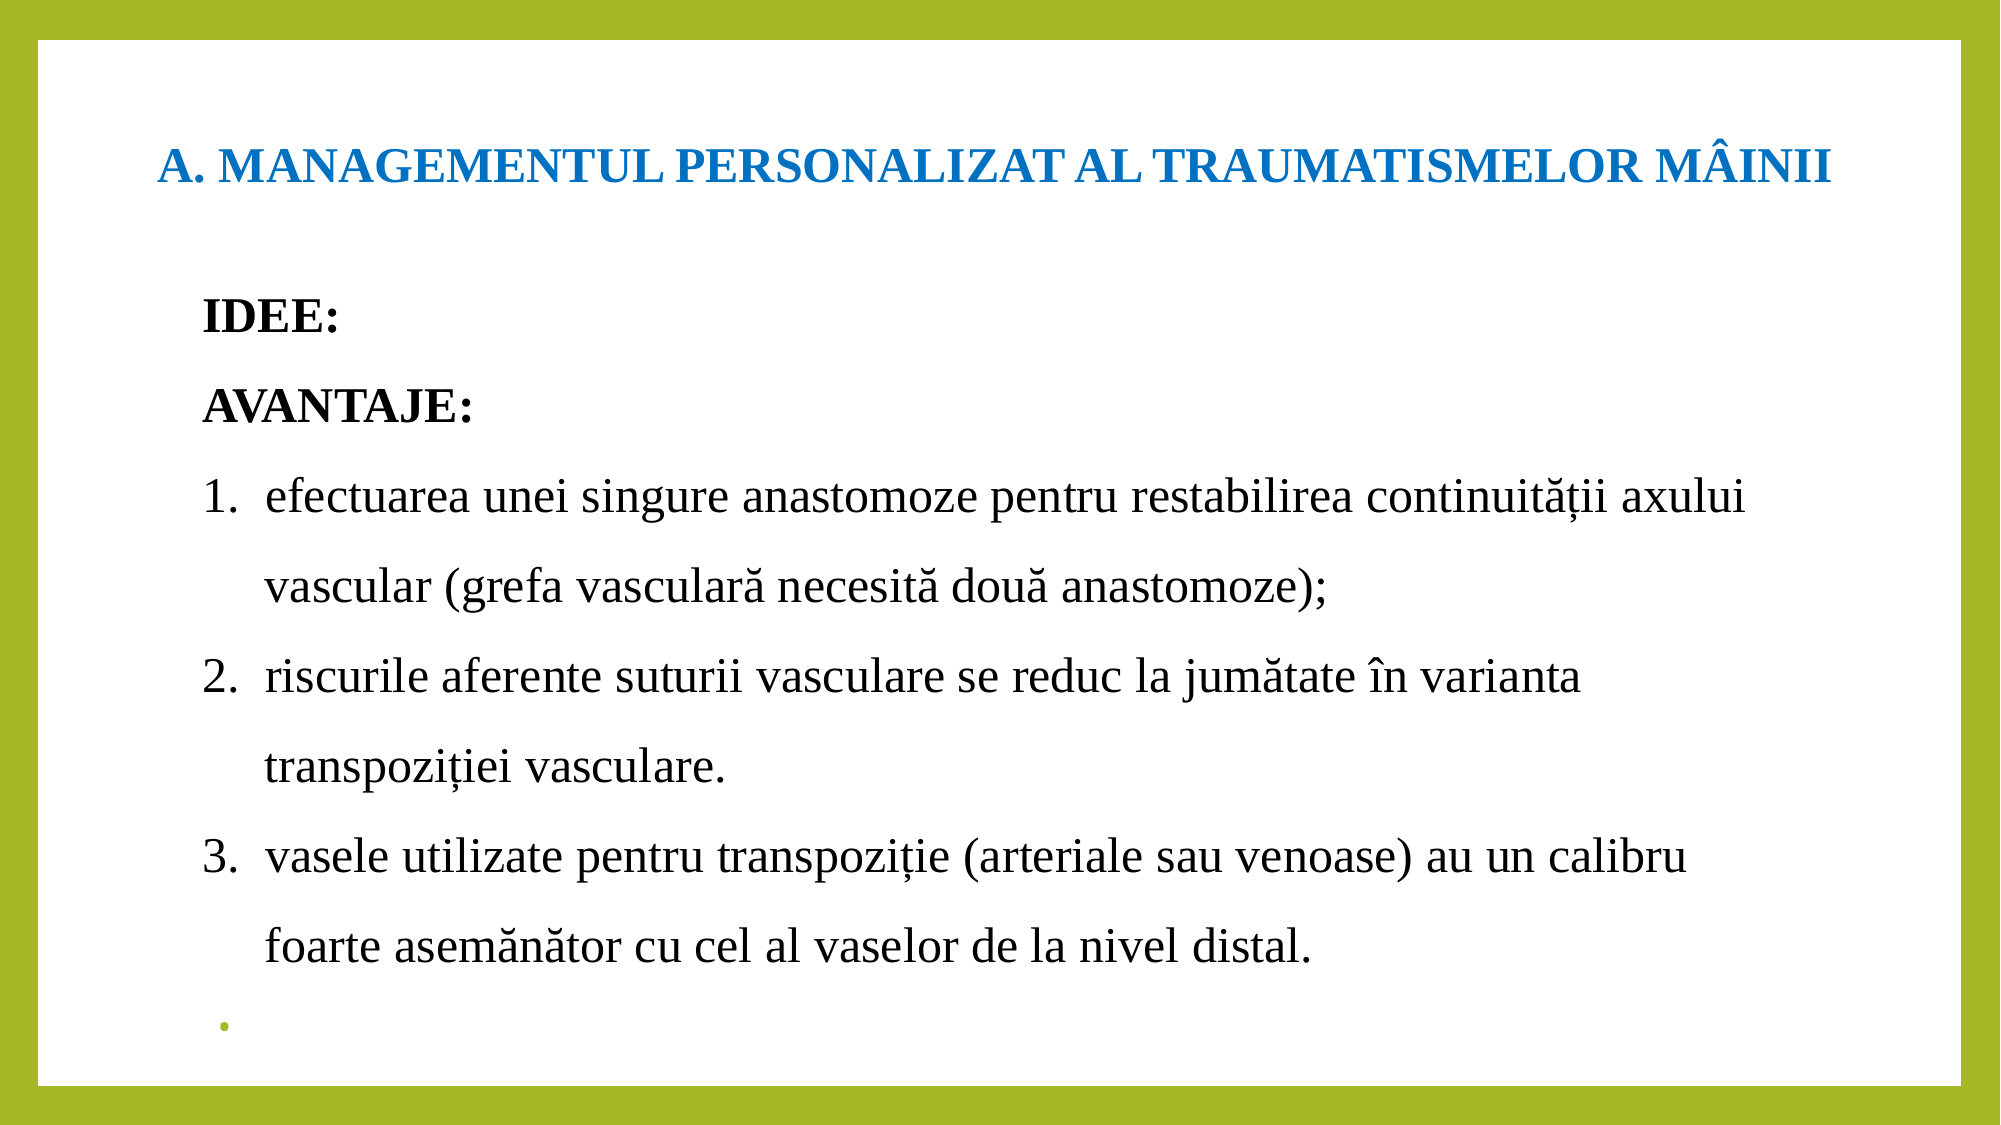

# A. MANAGEMENTUL PERSONALIZAT AL TRAUMATISMELOR MÂINII
IDEE:
AVANTAJE:
1. efectuarea unei singure anastomoze pentru restabilirea continuității axului
 vascular (grefa vasculară necesită două anastomoze);
2. riscurile aferente suturii vasculare se reduc la jumătate în varianta
 transpoziției vasculare.
3. vasele utilizate pentru transpoziție (arteriale sau venoase) au un calibru
 foarte asemănător cu cel al vaselor de la nivel distal.